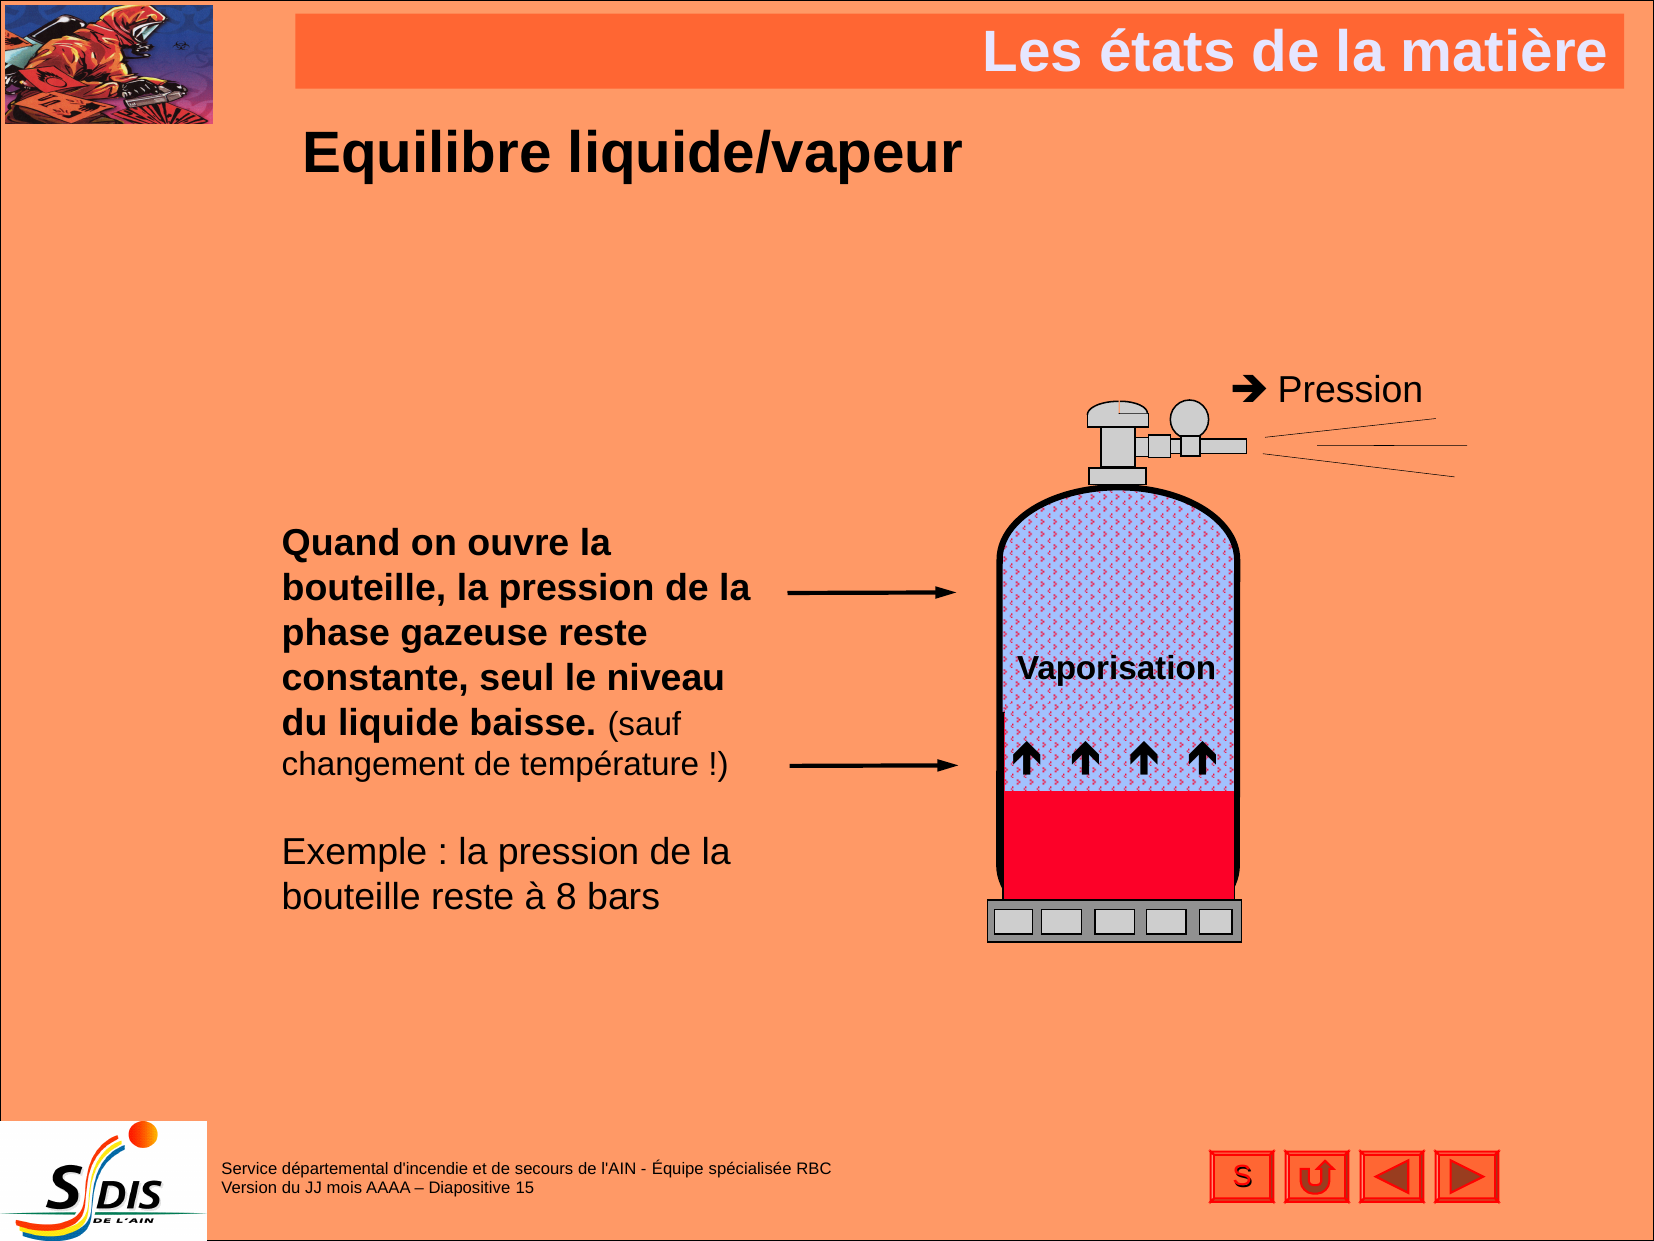

Les états de la matière
Equilibre liquide/vapeur
 Pression
Vaporisation
   
Quand on ouvre la bouteille, la pression de la phase gazeuse reste constante, seul le niveau du liquide baisse. (sauf changement de température !)
Exemple : la pression de la bouteille reste à 8 bars